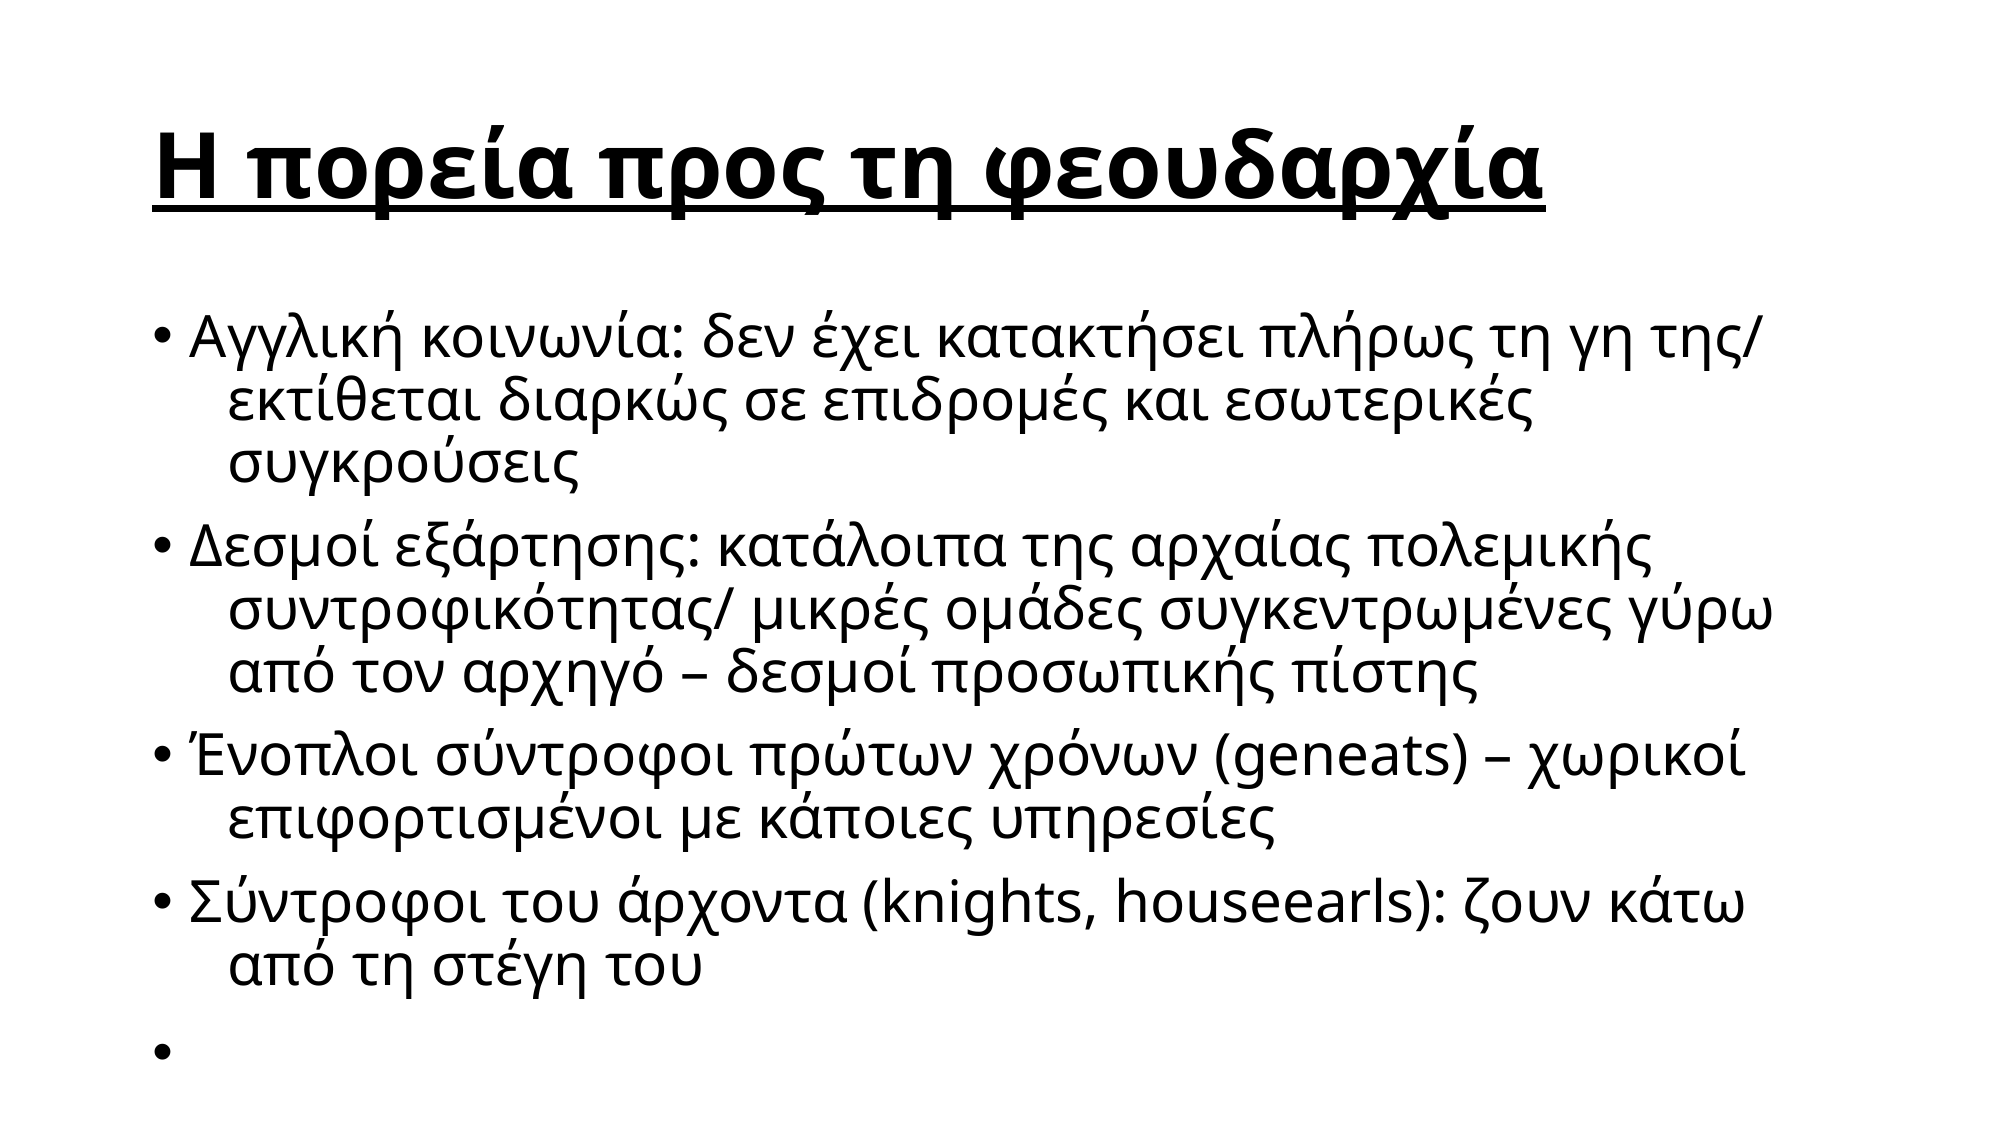

# Η πορεία προς τη φεουδαρχία
Αγγλική κοινωνία: δεν έχει κατακτήσει πλήρως τη γη της/ εκτίθεται διαρκώς σε επιδρομές και εσωτερικές συγκρούσεις
Δεσμοί εξάρτησης: κατάλοιπα της αρχαίας πολεμικής συντροφικότητας/ μικρές ομάδες συγκεντρωμένες γύρω από τον αρχηγό – δεσμοί προσωπικής πίστης
Ένοπλοι σύντροφοι πρώτων χρόνων (geneats) – χωρικοί επιφορτισμένοι με κάποιες υπηρεσίες
Σύντροφοι του άρχοντα (knights, houseearls): ζουν κάτω από τη στέγη του